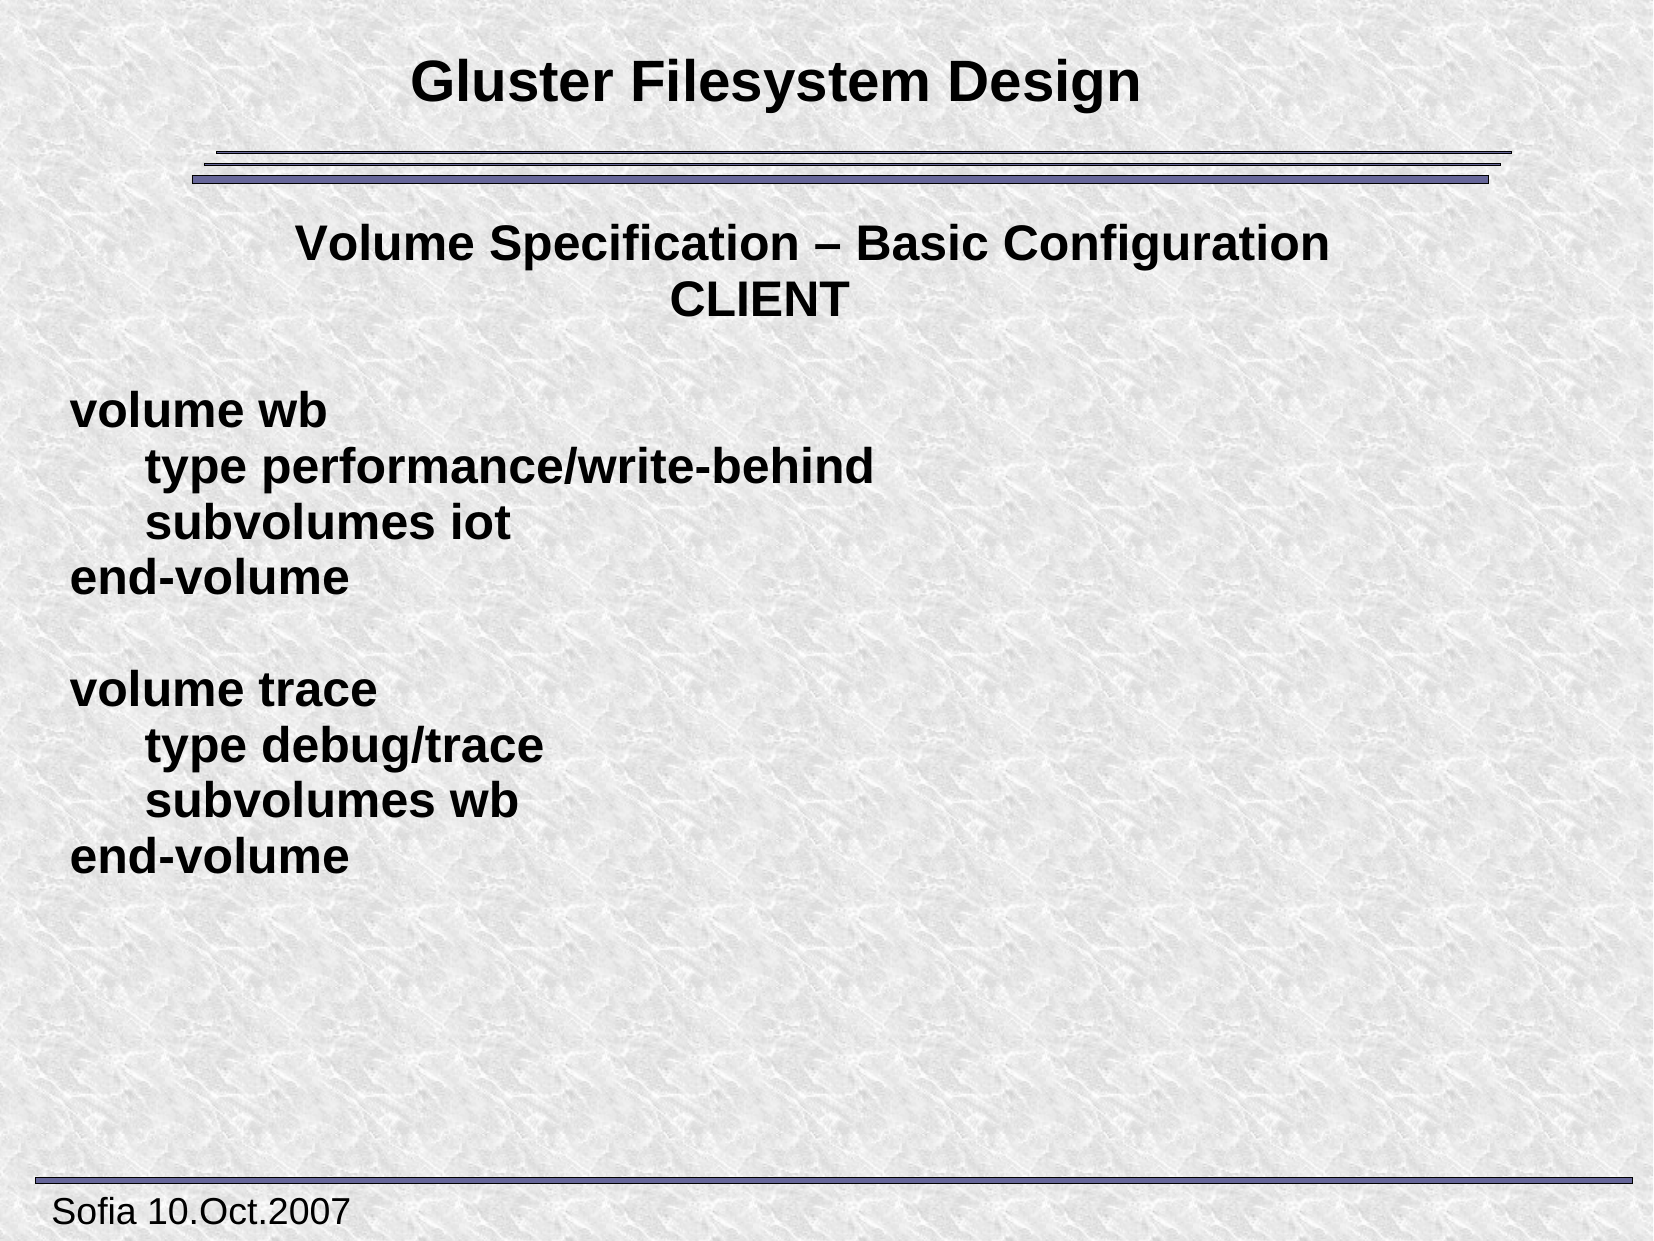

Gluster Filesystem Design
			Volume Specification – Basic Configuration
								CLIENT
volume wb
	type performance/write-behind
	subvolumes iot
end-volume
volume trace
	type debug/trace
	subvolumes wb
end-volume
Sofia 10.Oct.2007